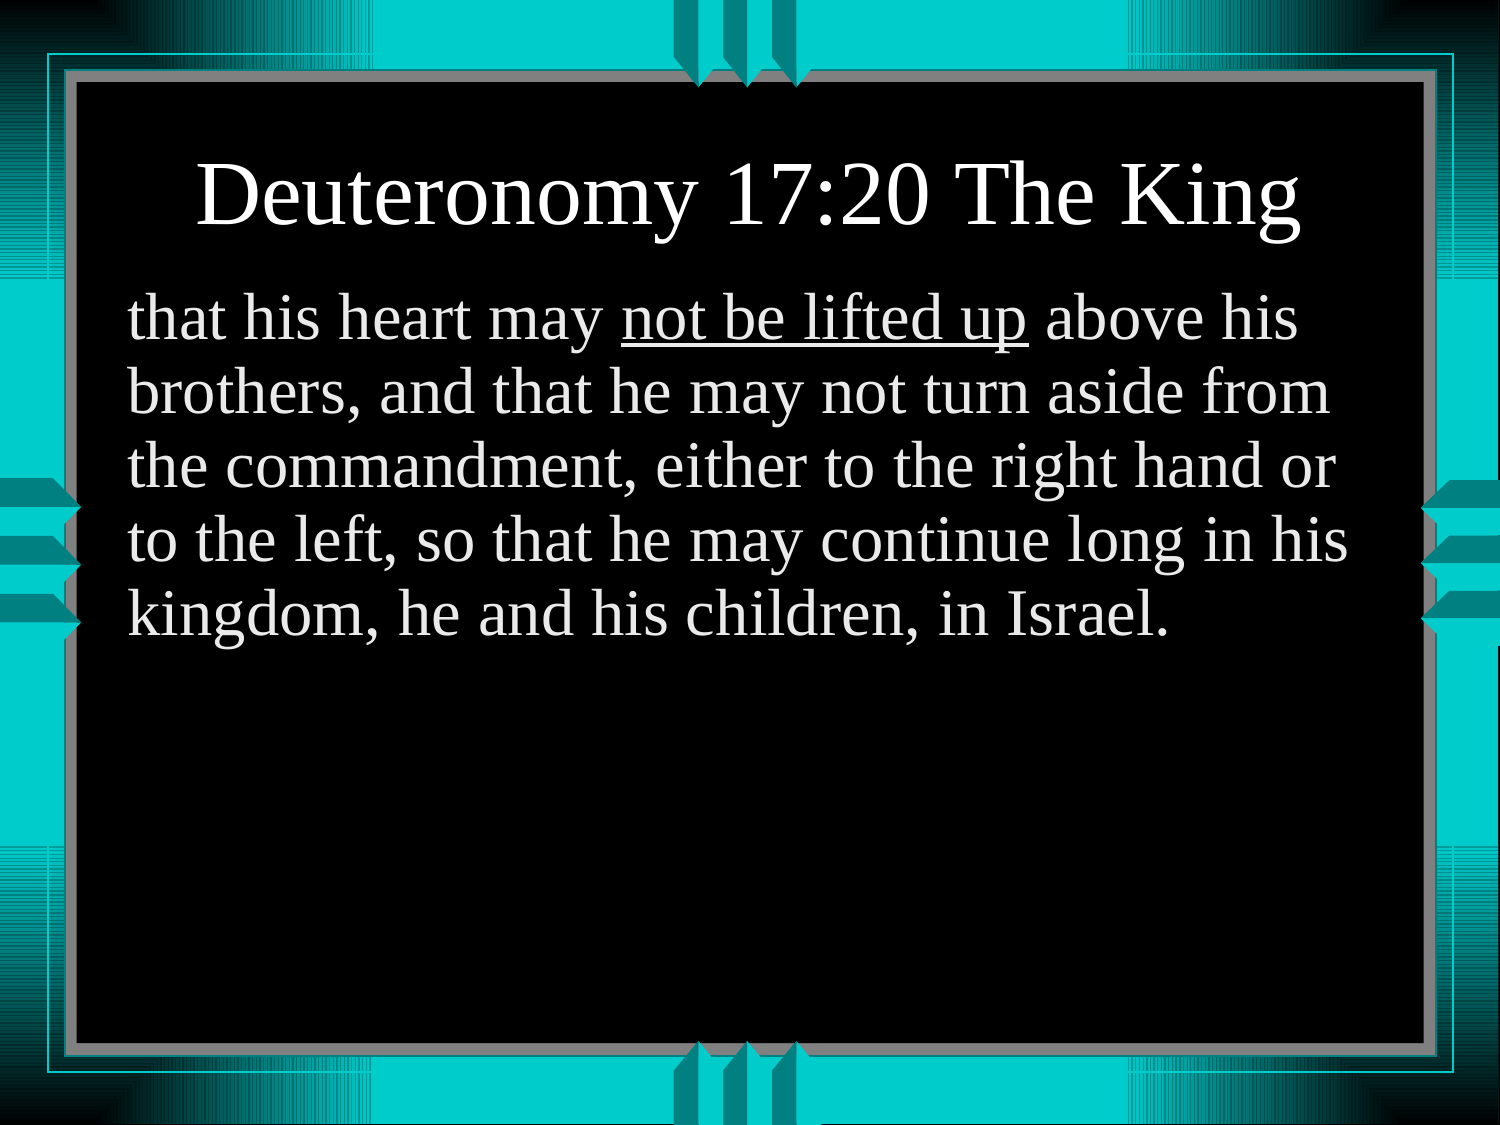

# Deuteronomy 17:20 The King
that his heart may not be lifted up above his brothers, and that he may not turn aside from the commandment, either to the right hand or to the left, so that he may continue long in his kingdom, he and his children, in Israel.